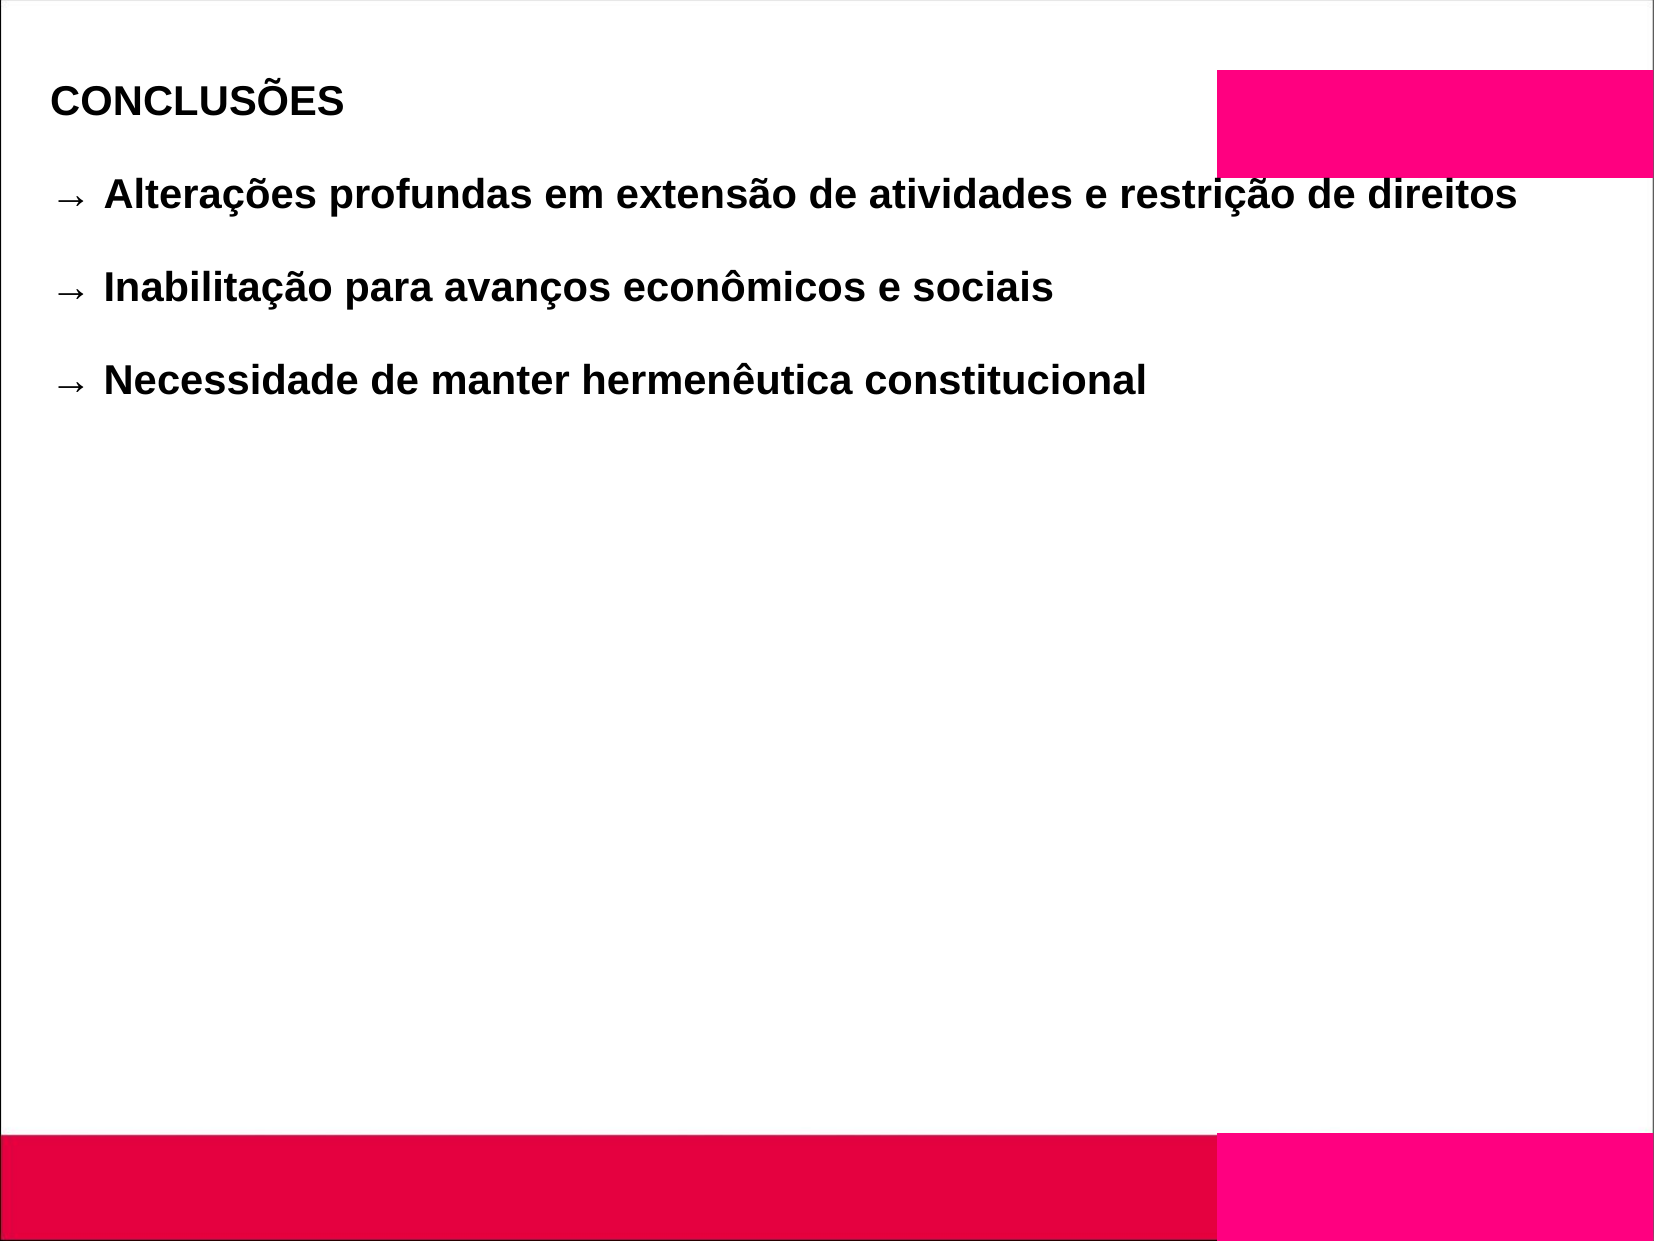

CONCLUSÕES
→ Alterações profundas em extensão de atividades e restrição de direitos
→ Inabilitação para avanços econômicos e sociais
→ Necessidade de manter hermenêutica constitucional